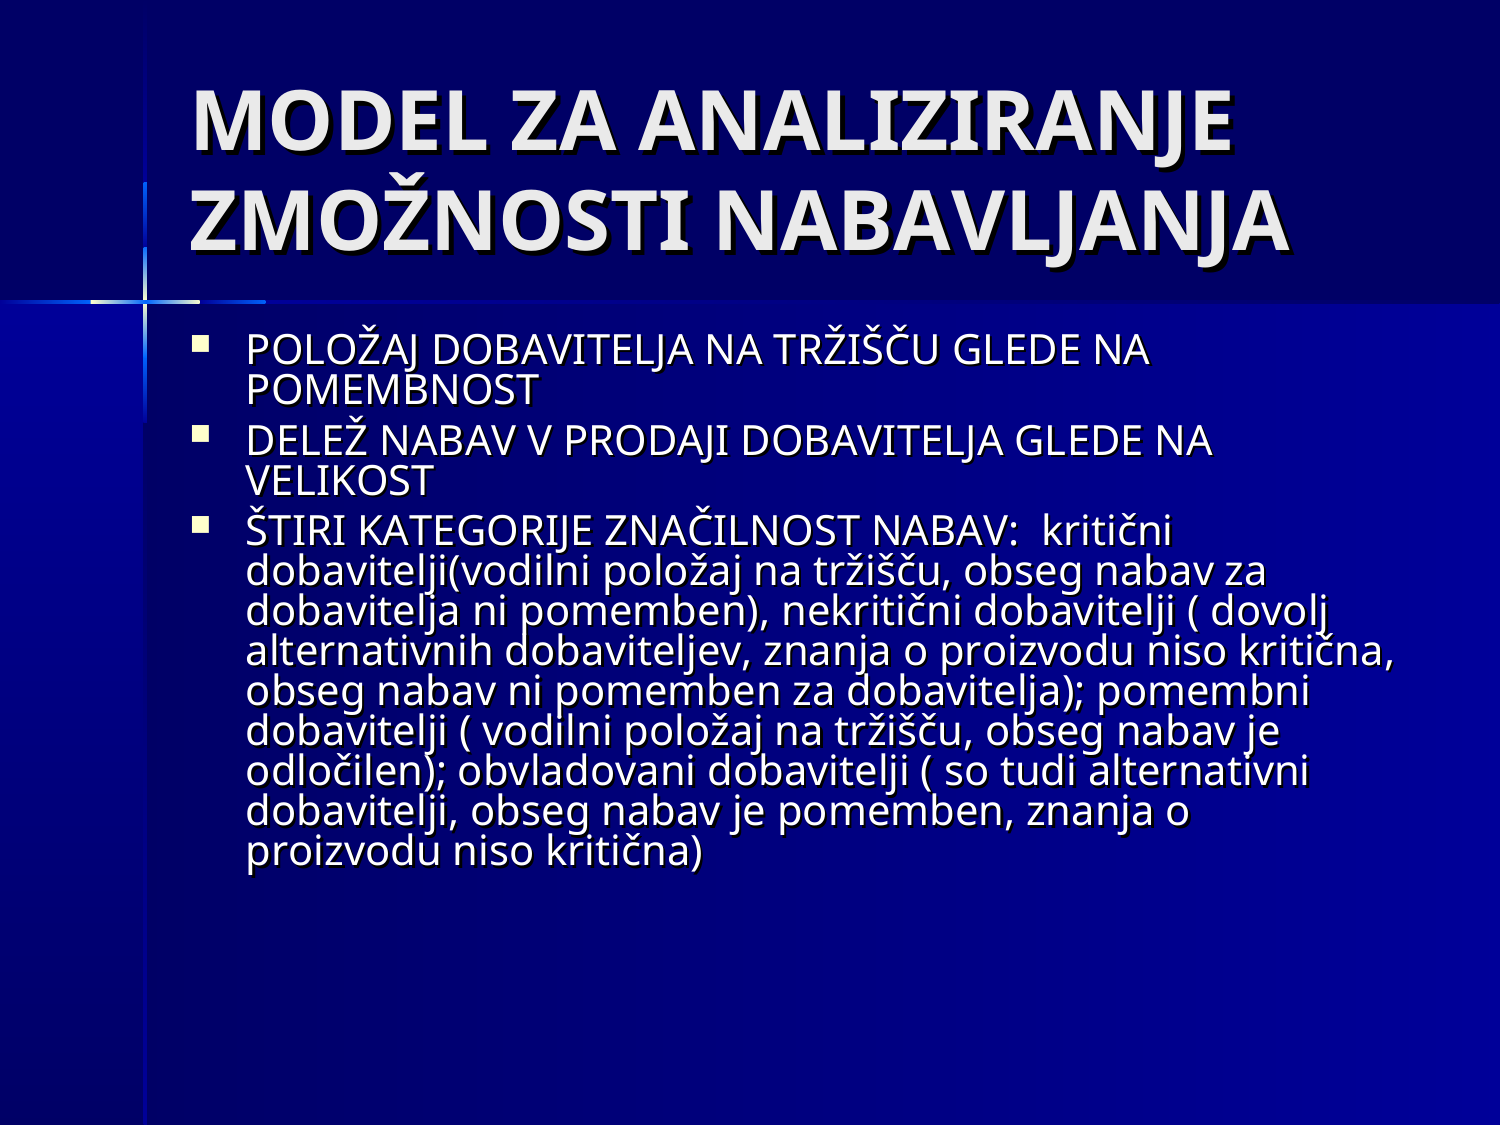

# MODEL ZA ANALIZIRANJE ZMOŽNOSTI NABAVLJANJA
POLOŽAJ DOBAVITELJA NA TRŽIŠČU GLEDE NA POMEMBNOST
DELEŽ NABAV V PRODAJI DOBAVITELJA GLEDE NA VELIKOST
ŠTIRI KATEGORIJE ZNAČILNOST NABAV: kritični dobavitelji(vodilni položaj na tržišču, obseg nabav za dobavitelja ni pomemben), nekritični dobavitelji ( dovolj alternativnih dobaviteljev, znanja o proizvodu niso kritična, obseg nabav ni pomemben za dobavitelja); pomembni dobavitelji ( vodilni položaj na tržišču, obseg nabav je odločilen); obvladovani dobavitelji ( so tudi alternativni dobavitelji, obseg nabav je pomemben, znanja o proizvodu niso kritična)